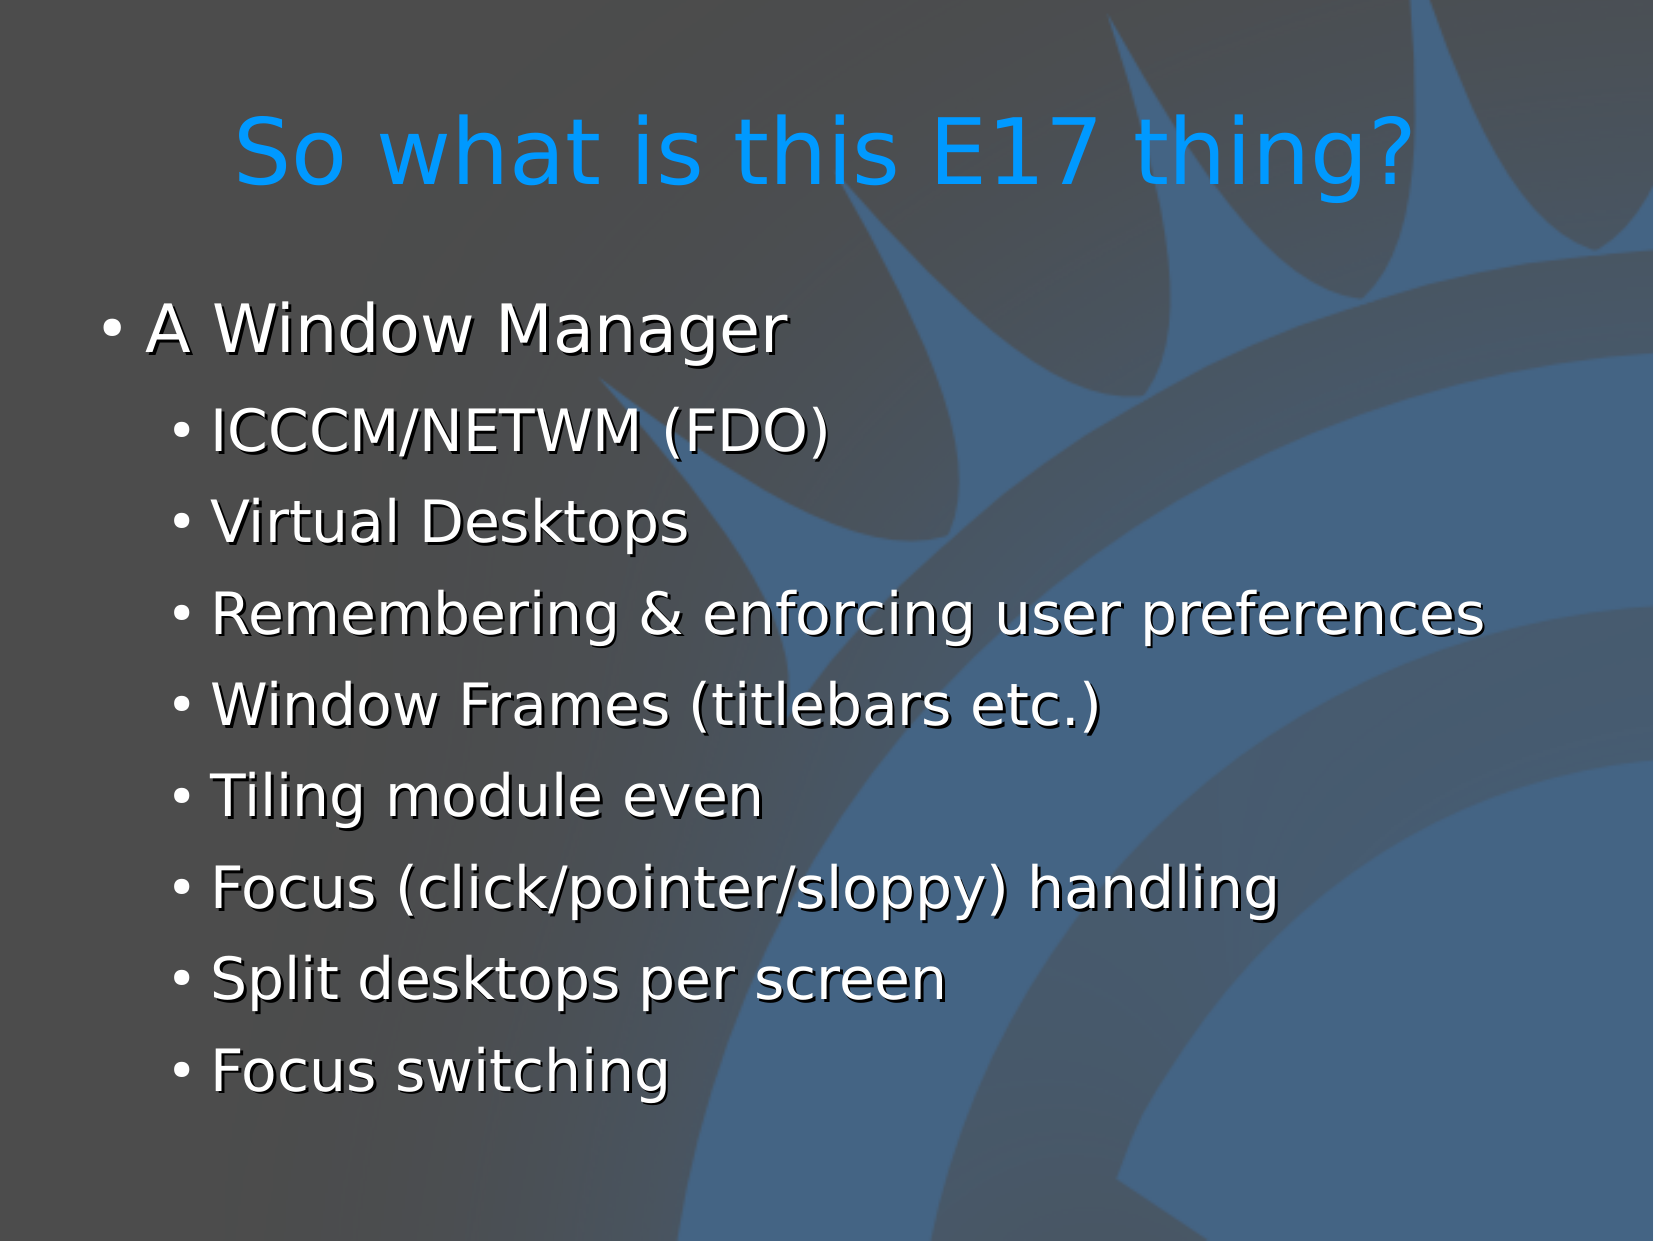

# So what is this E17 thing?
 A Window Manager
 ICCCM/NETWM (FDO)
 Virtual Desktops
 Remembering & enforcing user preferences
 Window Frames (titlebars etc.)
 Tiling module even
 Focus (click/pointer/sloppy) handling
 Split desktops per screen
 Focus switching